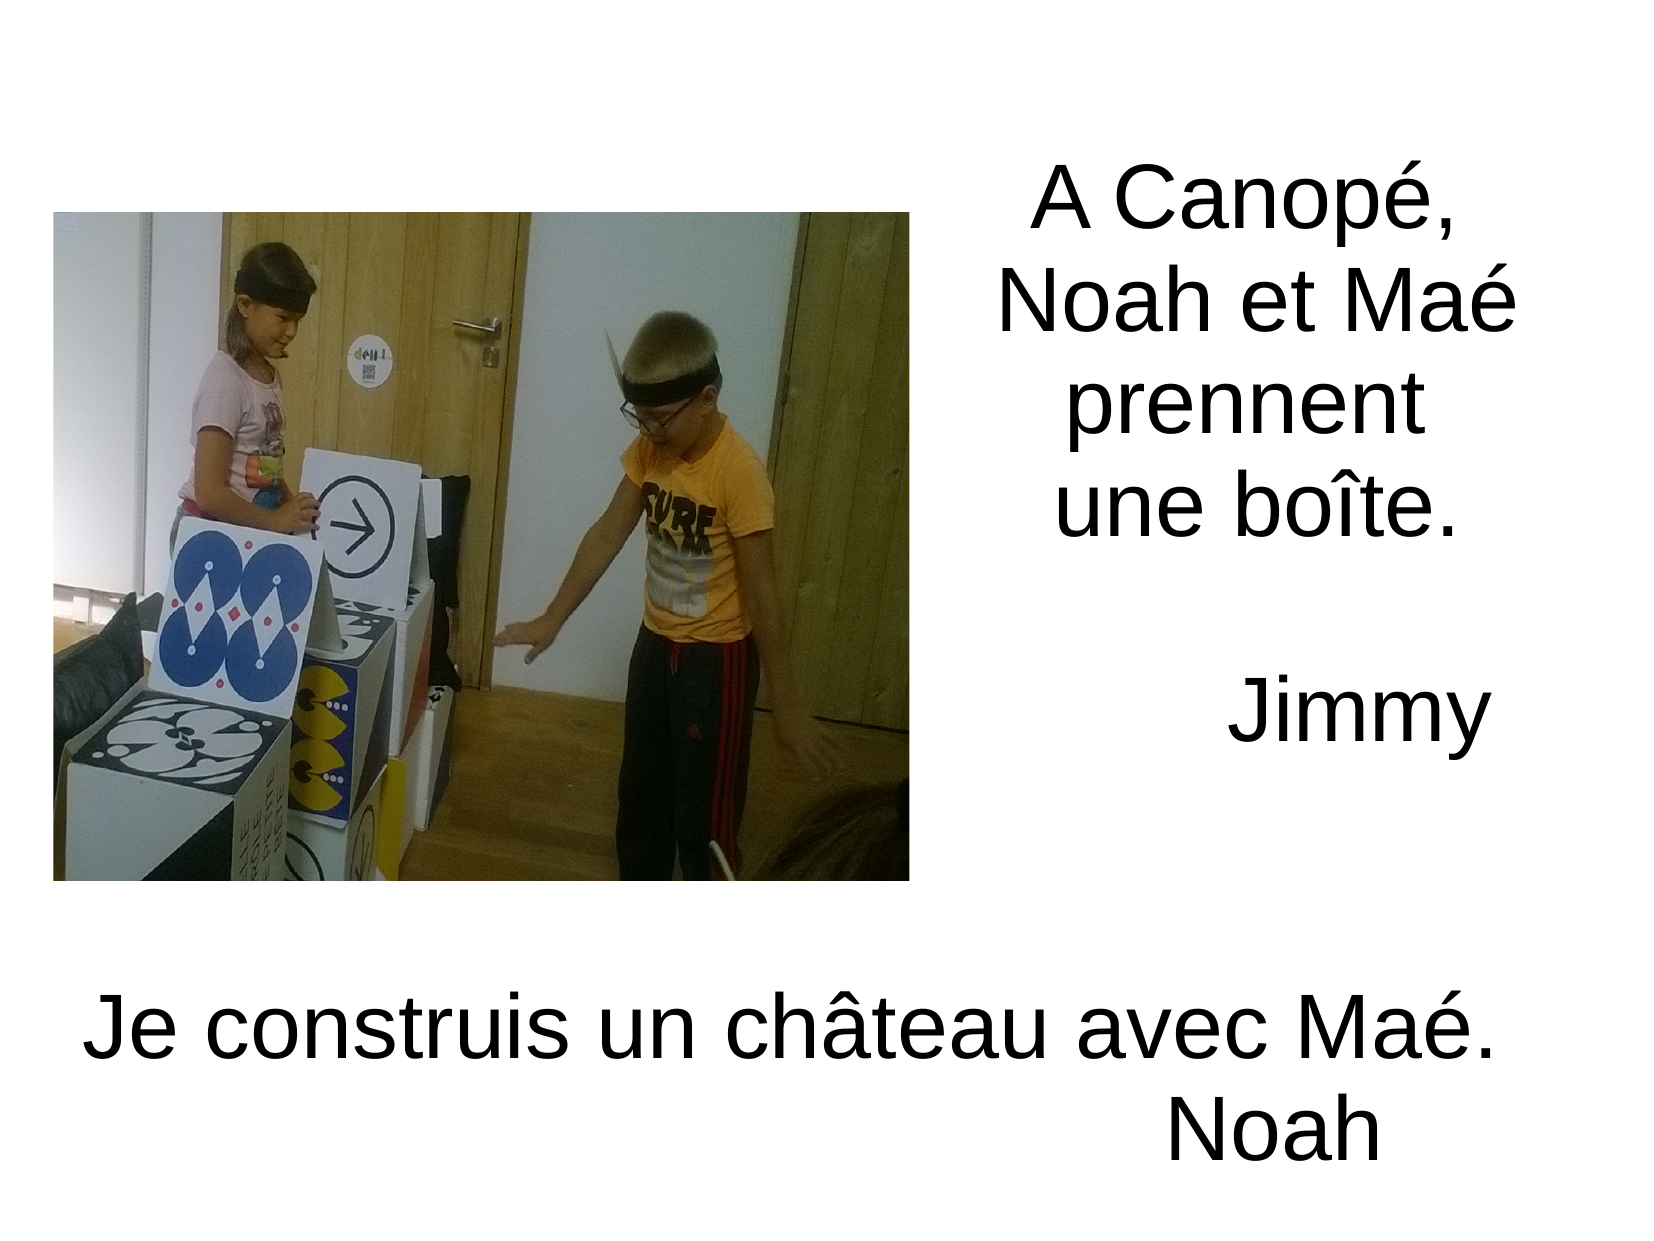

A Canopé,
Noah et Maé prennent
une boîte.
 Jimmy
# Je construis un château avec Maé. Noah